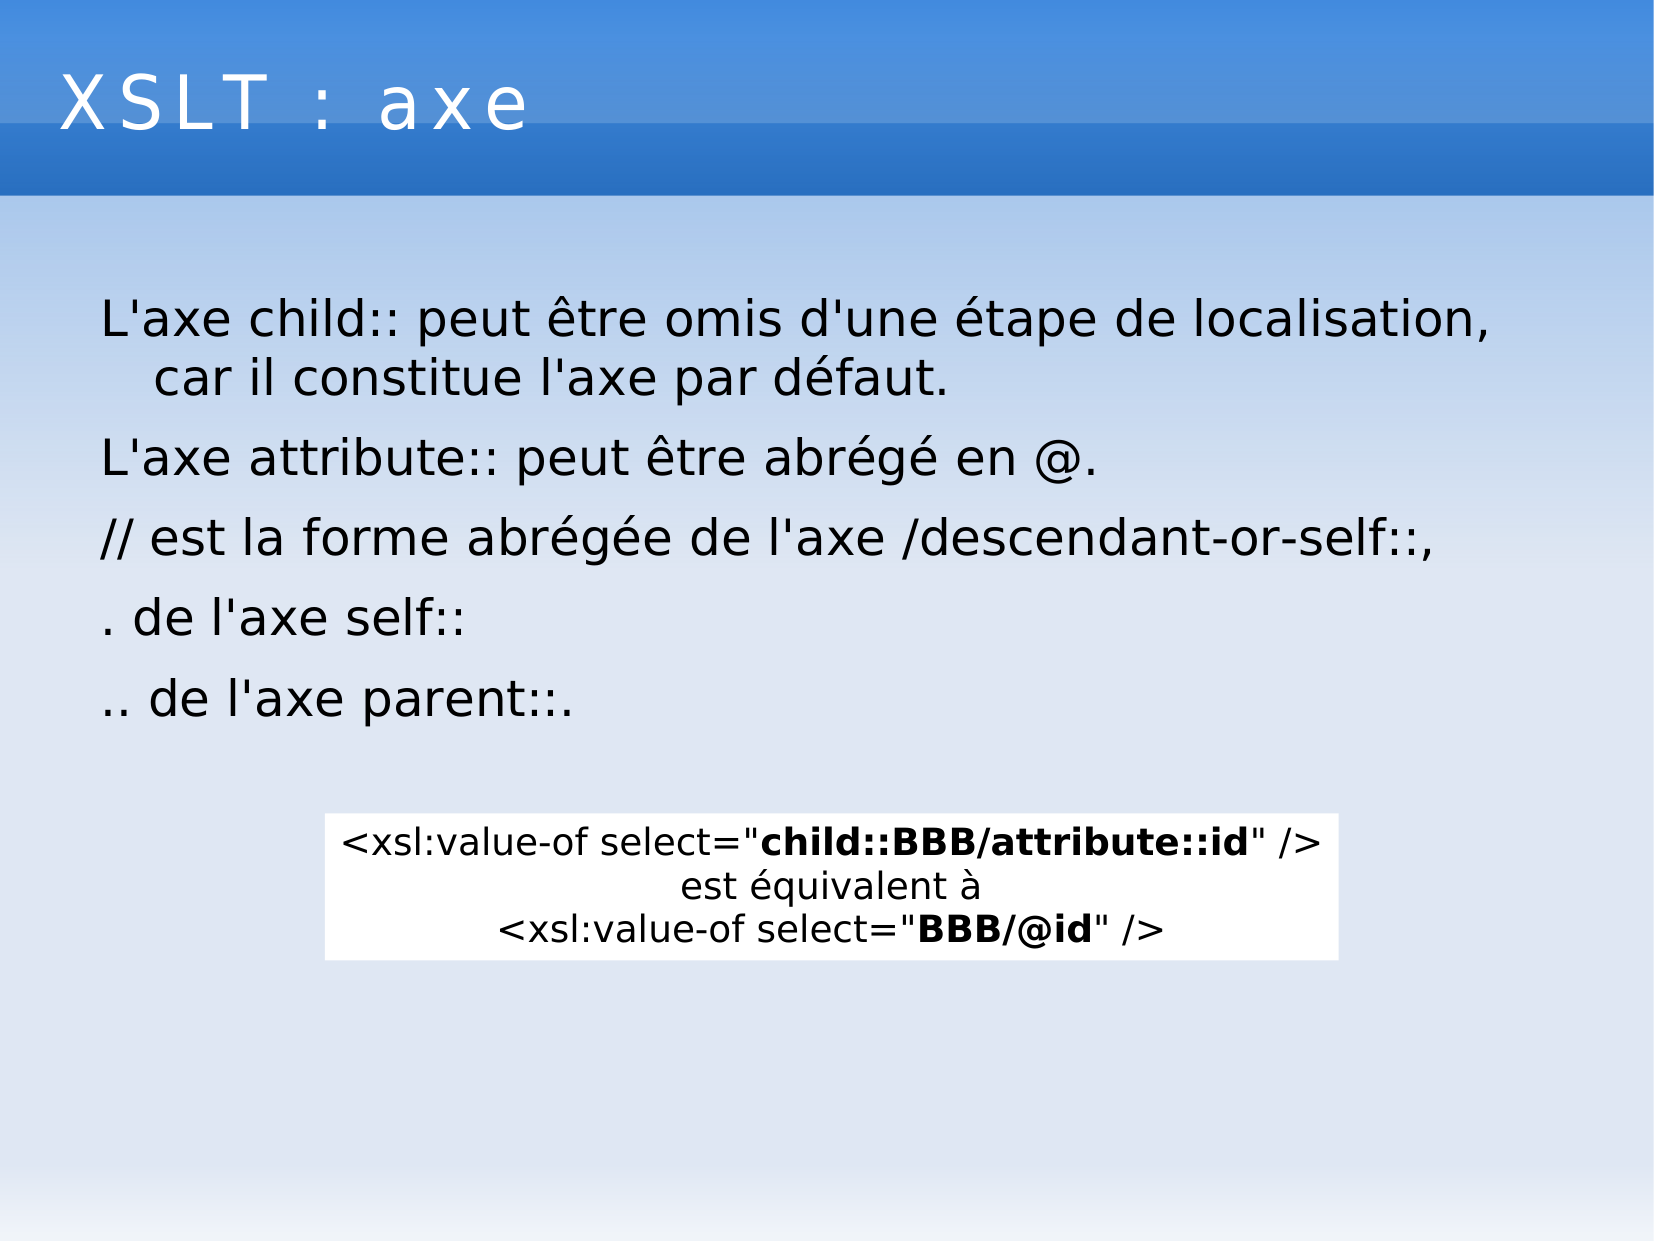

# XSLT : axe
L'axe child:: peut être omis d'une étape de localisation, car il constitue l'axe par défaut.
L'axe attribute:: peut être abrégé en @.
// est la forme abrégée de l'axe /descendant-or-self::,
. de l'axe self::
.. de l'axe parent::.
<xsl:value-of select="child::BBB/attribute::id" />
est équivalent à
<xsl:value-of select="BBB/@id" />